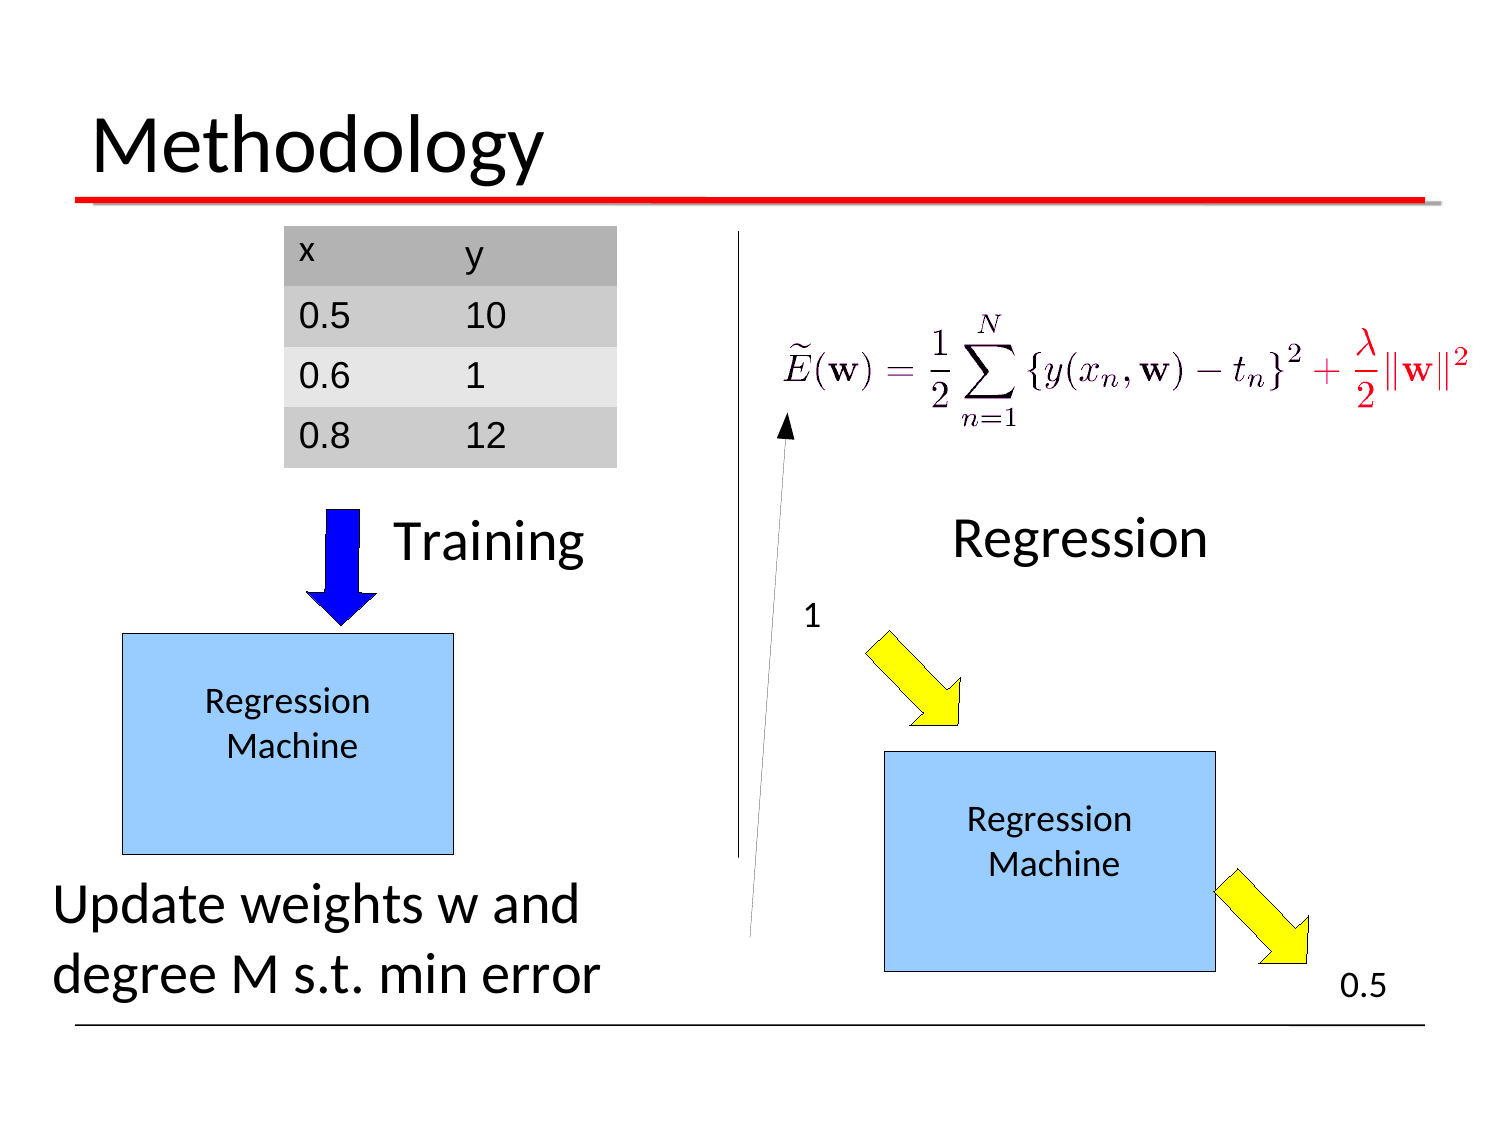

# Methodology
| x | y |
| --- | --- |
| 0.5 | 10 |
| 0.6 | 1 |
| 0.8 | 12 |
Regression
Training
1
Regression
 Machine
Regression
 Machine
Update weights w and
degree M s.t. min error
0.5